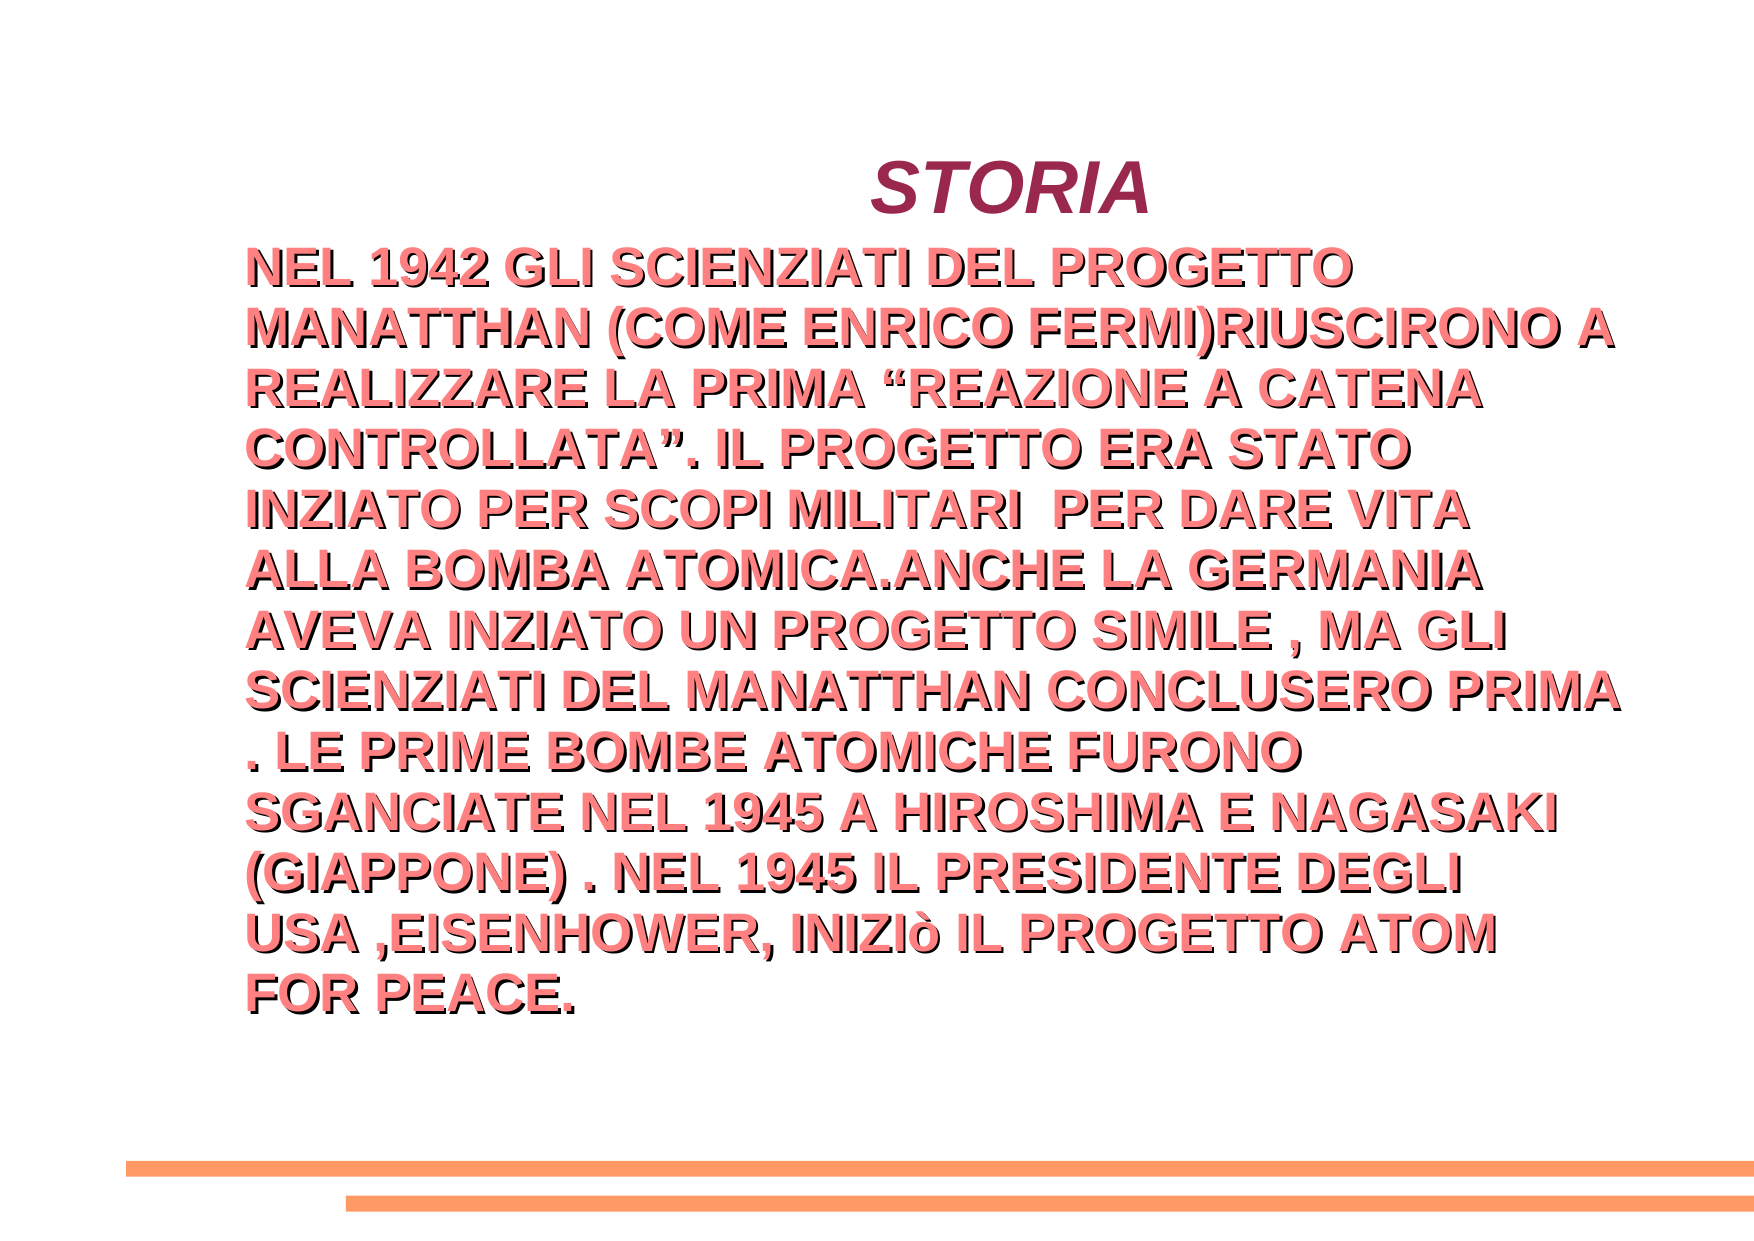

# STORIA
NEL 1942 GLI SCIENZIATI DEL PROGETTO
MANATTHAN (COME ENRICO FERMI)RIUSCIRONO A REALIZZARE LA PRIMA “REAZIONE A CATENA CONTROLLATA”. IL PROGETTO ERA STATO INZIATO PER SCOPI MILITARI PER DARE VITA ALLA BOMBA ATOMICA.ANCHE LA GERMANIA AVEVA INZIATO UN PROGETTO SIMILE , MA GLI SCIENZIATI DEL MANATTHAN CONCLUSERO PRIMA . LE PRIME BOMBE ATOMICHE FURONO SGANCIATE NEL 1945 A HIROSHIMA E NAGASAKI (GIAPPONE) . NEL 1945 IL PRESIDENTE DEGLI USA ,EISENHOWER, INIZIò IL PROGETTO ATOM FOR PEACE.